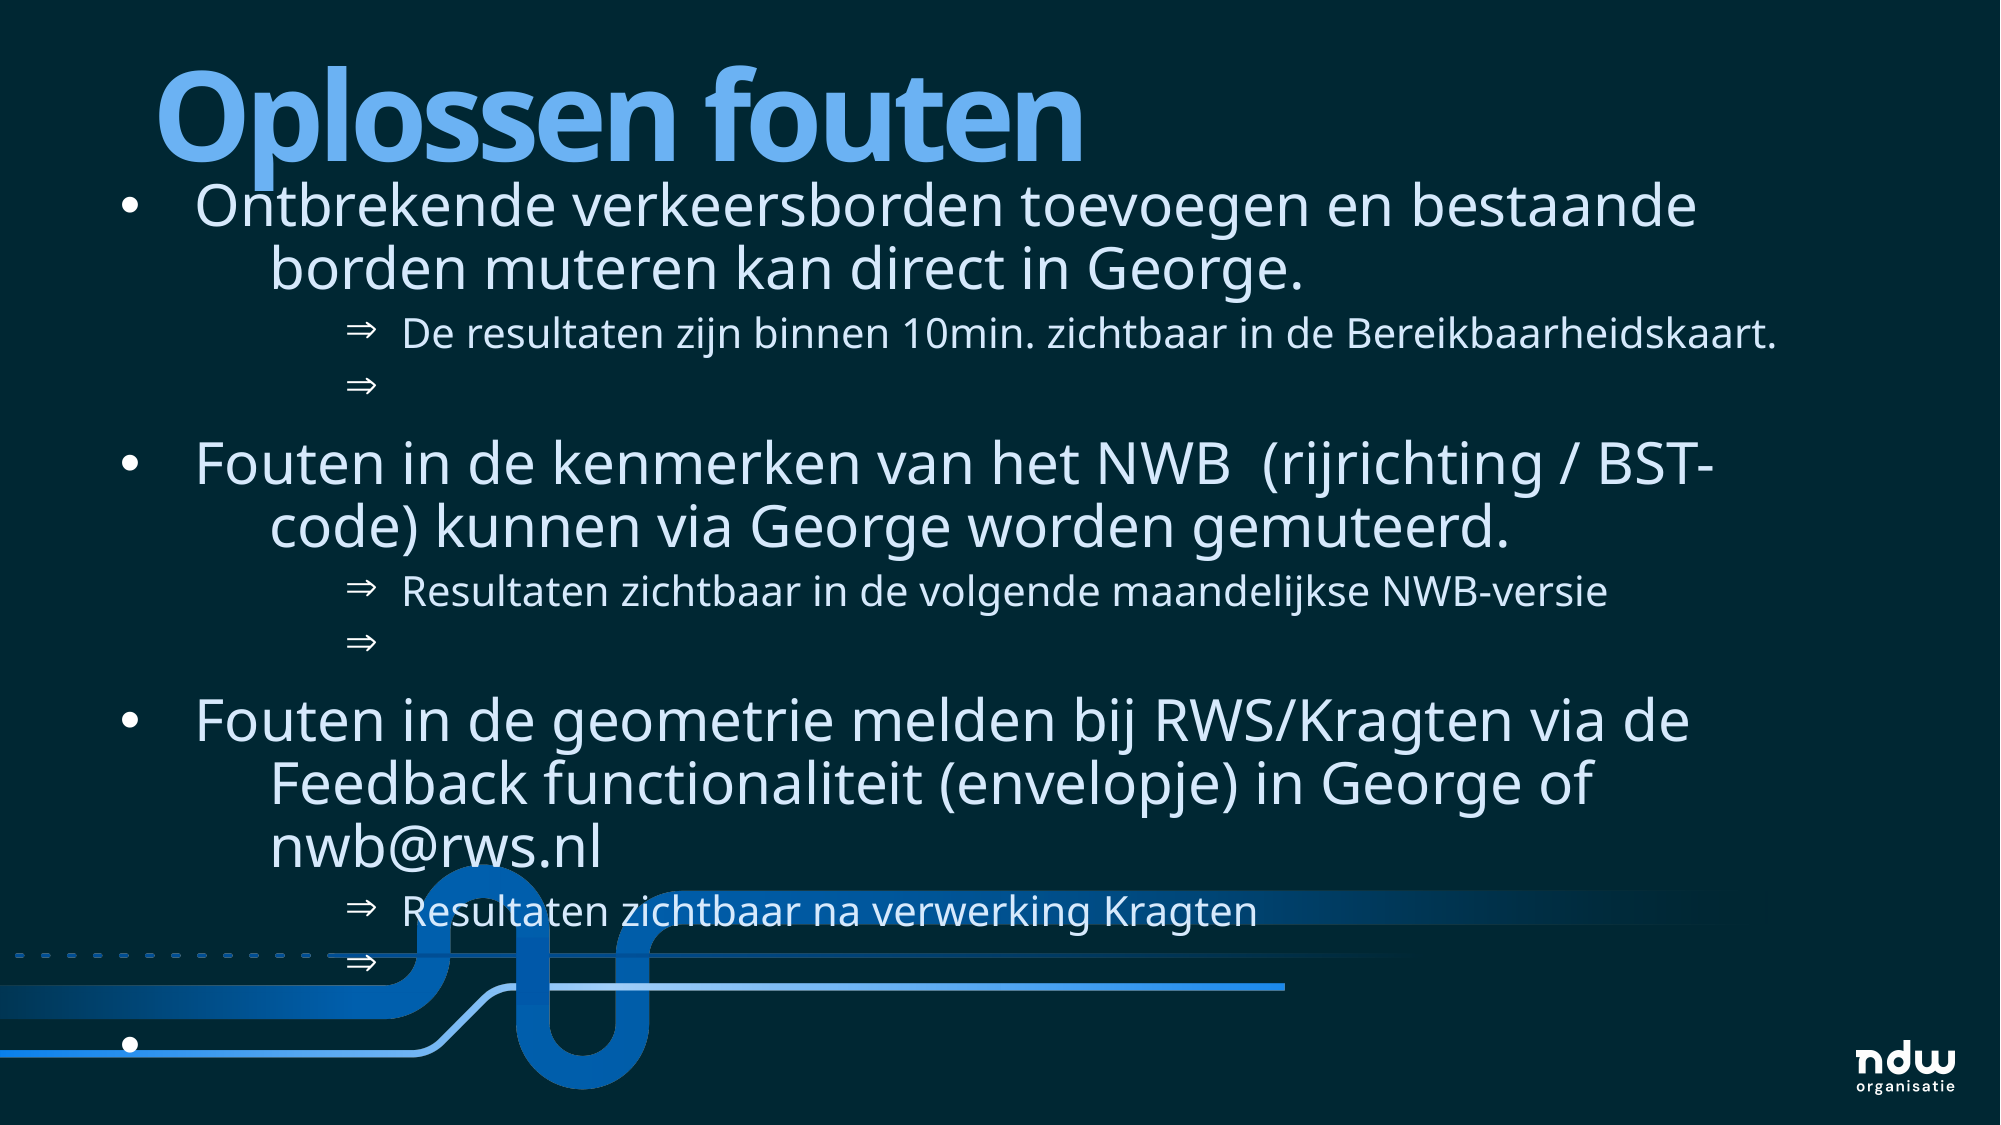

# Oplossen fouten
Ontbrekende verkeersborden toevoegen en bestaande borden muteren kan direct in George.
De resultaten zijn binnen 10min. zichtbaar in de Bereikbaarheidskaart.
Fouten in de kenmerken van het NWB (rijrichting / BST-code) kunnen via George worden gemuteerd.
Resultaten zichtbaar in de volgende maandelijkse NWB-versie
Fouten in de geometrie melden bij RWS/Kragten via de Feedback functionaliteit (envelopje) in George of nwb@rws.nl
Resultaten zichtbaar na verwerking Kragten